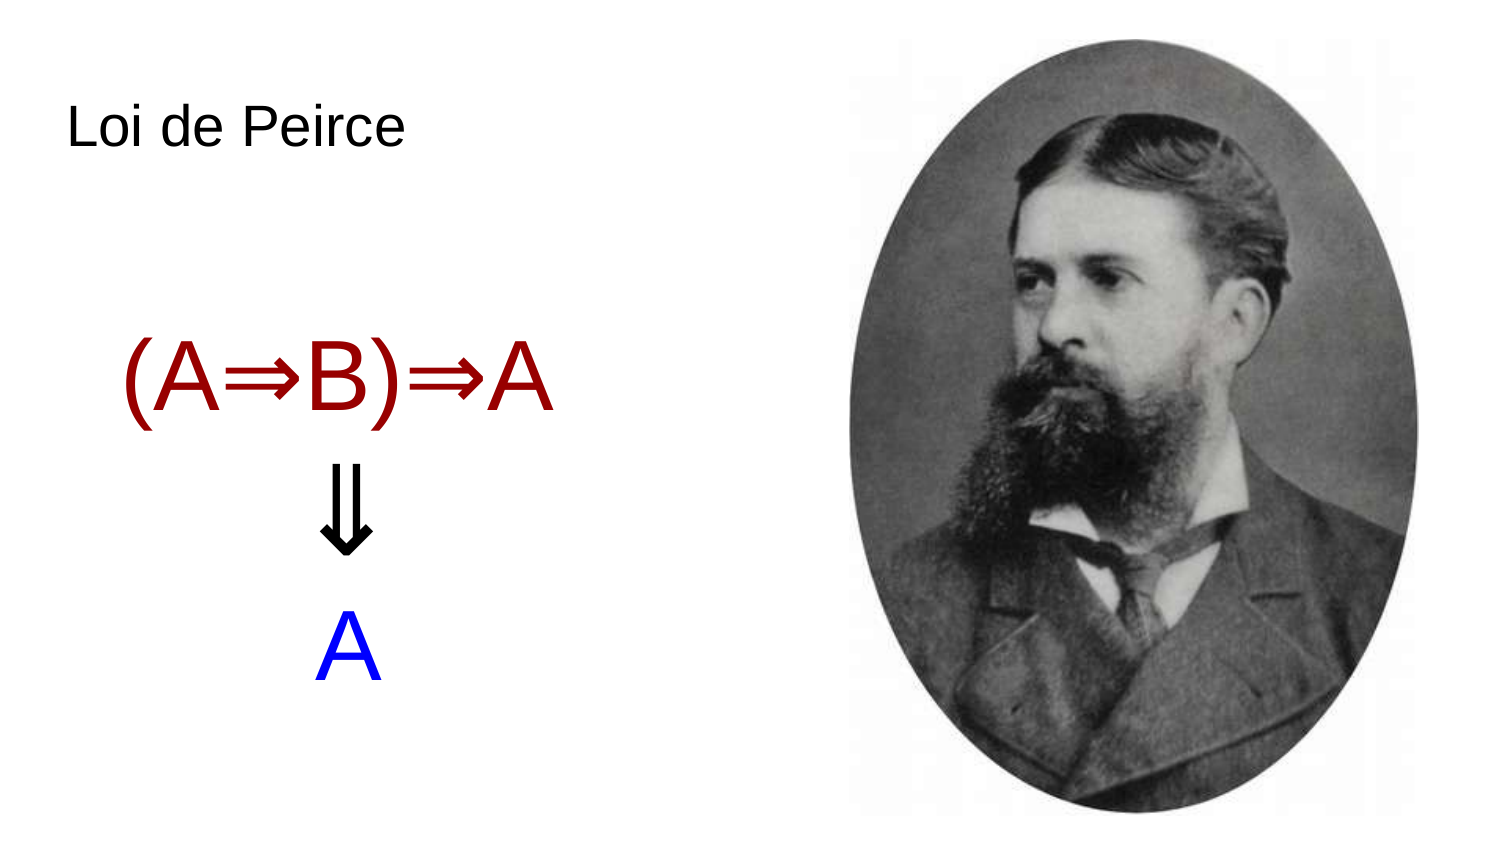

# Loi de Peirce
(A⇒B)⇒A
 ⇓
 A